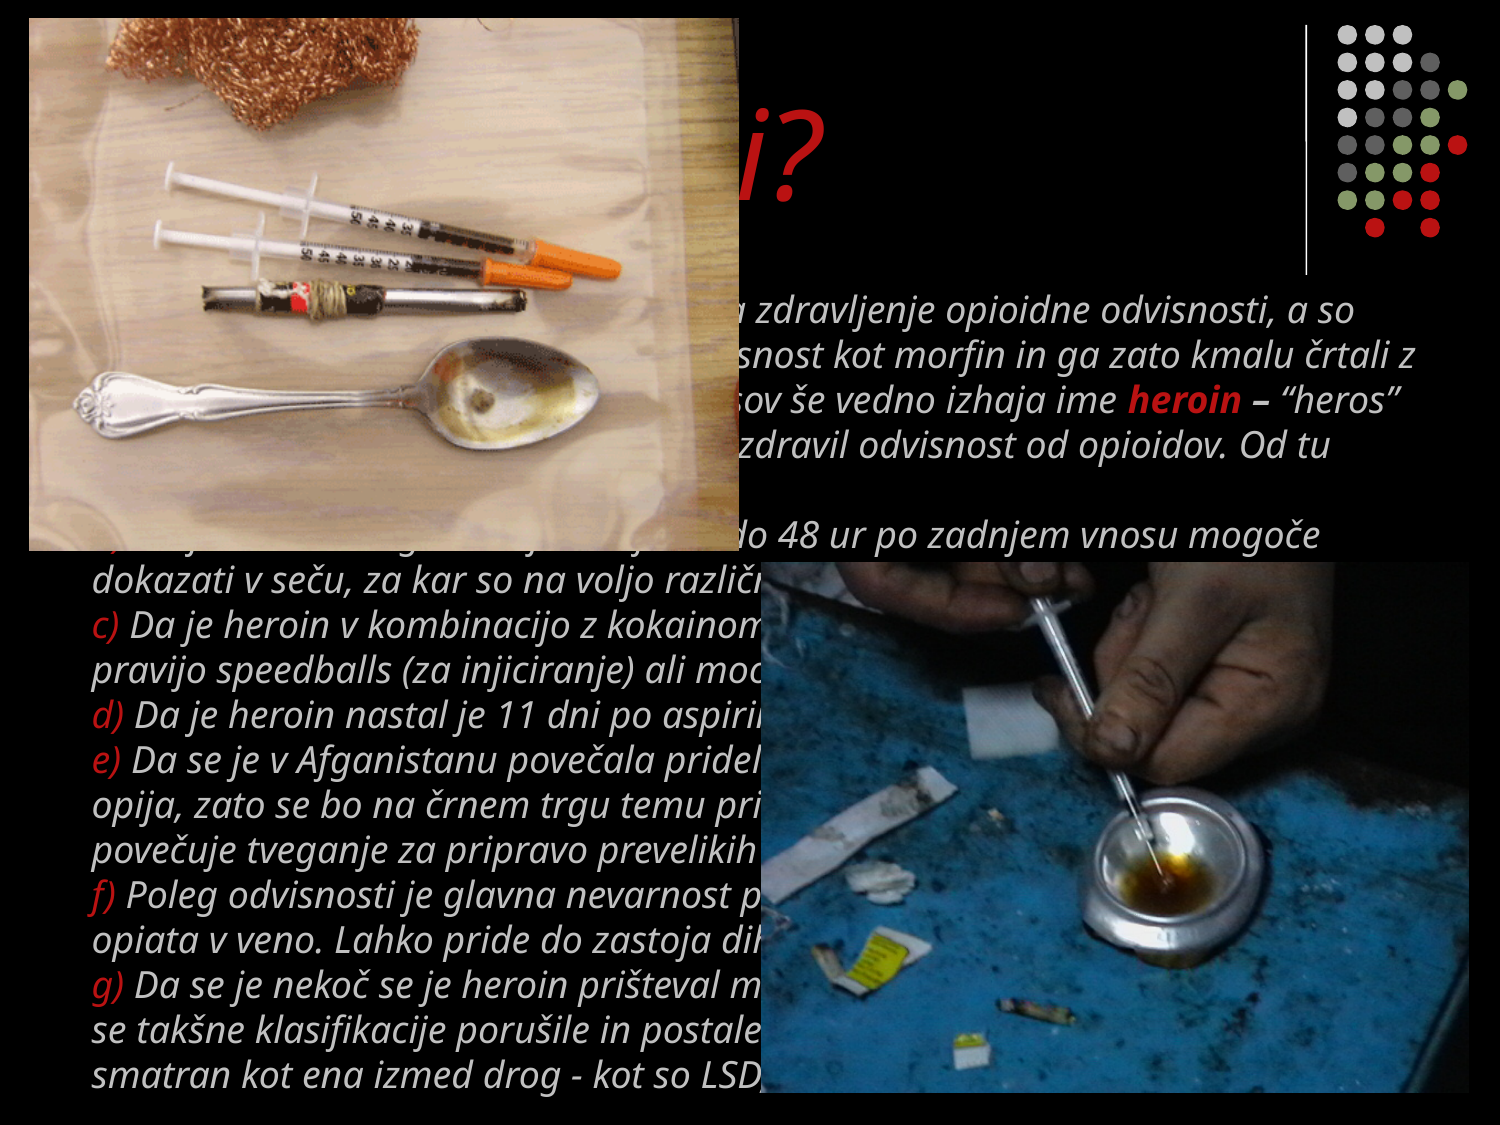

# Ali ste vedeli?
a) Da so heroin v začetku uporabljali za zdravljenje opioidne odvisnosti, a so hitro ugotovili, da povzroča enako odvisnost kot morfin in ga zato kmalu črtali z seznama zdravil. Vendar pa iz tistih časov še vedno izhaja ime heroin – “heros” grško: močan, tisti heroj torej, ki naj bi zdravil odvisnost od opioidov. Od tu izhaja njegovo žargonsko ime: “horse”.
b) Da je heroin mogoče najkasneje 36 do 48 ur po zadnjem vnosu mogoče dokazati v seču, za kar so na voljo različni relativno preprosti postopki.
c) Da je heroin v kombinacijo z kokainom lahko smrtno nevaren. Tej kombinaciji pravijo speedballs (za injiciranje) ali moonrocks (za kajenje).
d) Da je heroin nastal je 11 dni po aspirinu.
e) Da se je v Afganistanu povečala pridelava opijskega maka oz. proizvodnja opija, zato se bo na črnem trgu temu primerno povečala čistost heroina, kar pa povečuje tveganje za pripravo prevelikih odmerkov.
f) Poleg odvisnosti je glavna nevarnost predoziranje, še posebej po vbrizgavanju opiata v veno. Lahko pride do zastoja dihanja, nezavesti.
g) Da se je nekoč se je heroin prišteval med trde droge. Z napredkom medicine so se takšne klasifikacije porušile in postale nepotrebne, zato je heroin danes smatran kot ena izmed drog - kot so LSD, kokain in nikotin.